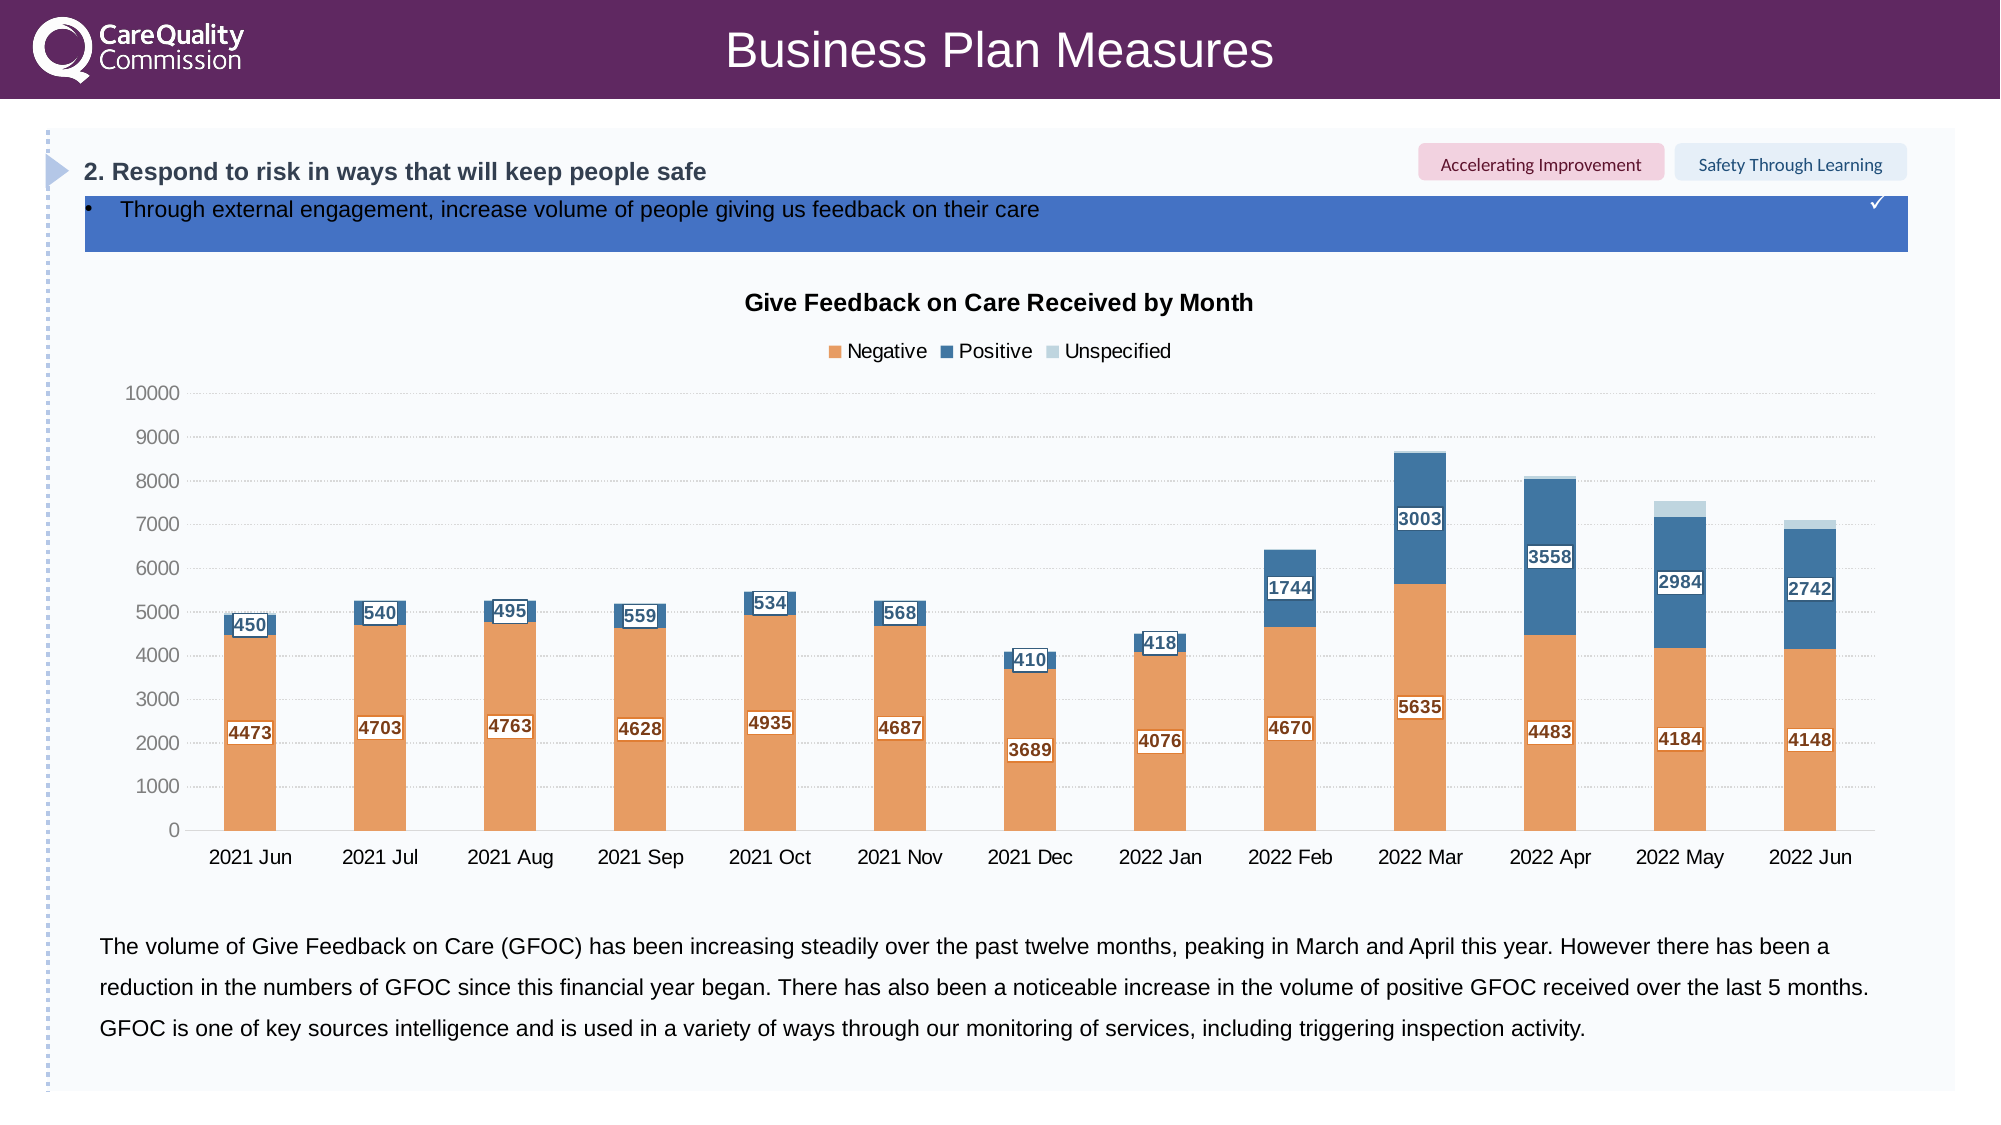

Business Plan Measures
Accelerating Improvement
Safety Through Learning
2. Respond to risk in ways that will keep people safe
| Through external engagement, increase volume of people giving us feedback on their care |  |
| --- | --- |
### Chart: Give Feedback on Care Received by Month
| Category | Negative | Positive | Unspecified |
|---|---|---|---|
| 2021 Jun | 4473.0 | 450.0 | 48.0 |
| 2021 Jul | 4703.0 | 540.0 | 22.0 |
| 2021 Aug | 4763.0 | 495.0 | 15.0 |
| 2021 Sep | 4628.0 | 559.0 | 16.0 |
| 2021 Oct | 4935.0 | 534.0 | 23.0 |
| 2021 Nov | 4687.0 | 568.0 | 21.0 |
| 2021 Dec | 3689.0 | 410.0 | 18.0 |
| 2022 Jan | 4076.0 | 418.0 | 19.0 |
| 2022 Feb | 4670.0 | 1744.0 | 28.0 |
| 2022 Mar | 5635.0 | 3003.0 | 50.0 |
| 2022 Apr | 4483.0 | 3558.0 | 75.0 |
| 2022 May | 4184.0 | 2984.0 | 364.0 |
| 2022 Jun | 4148.0 | 2742.0 | 206.0 |The volume of Give Feedback on Care (GFOC) has been increasing steadily over the past twelve months, peaking in March and April this year. However there has been a reduction in the numbers of GFOC since this financial year began. There has also been a noticeable increase in the volume of positive GFOC received over the last 5 months.
GFOC is one of key sources intelligence and is used in a variety of ways through our monitoring of services, including triggering inspection activity.